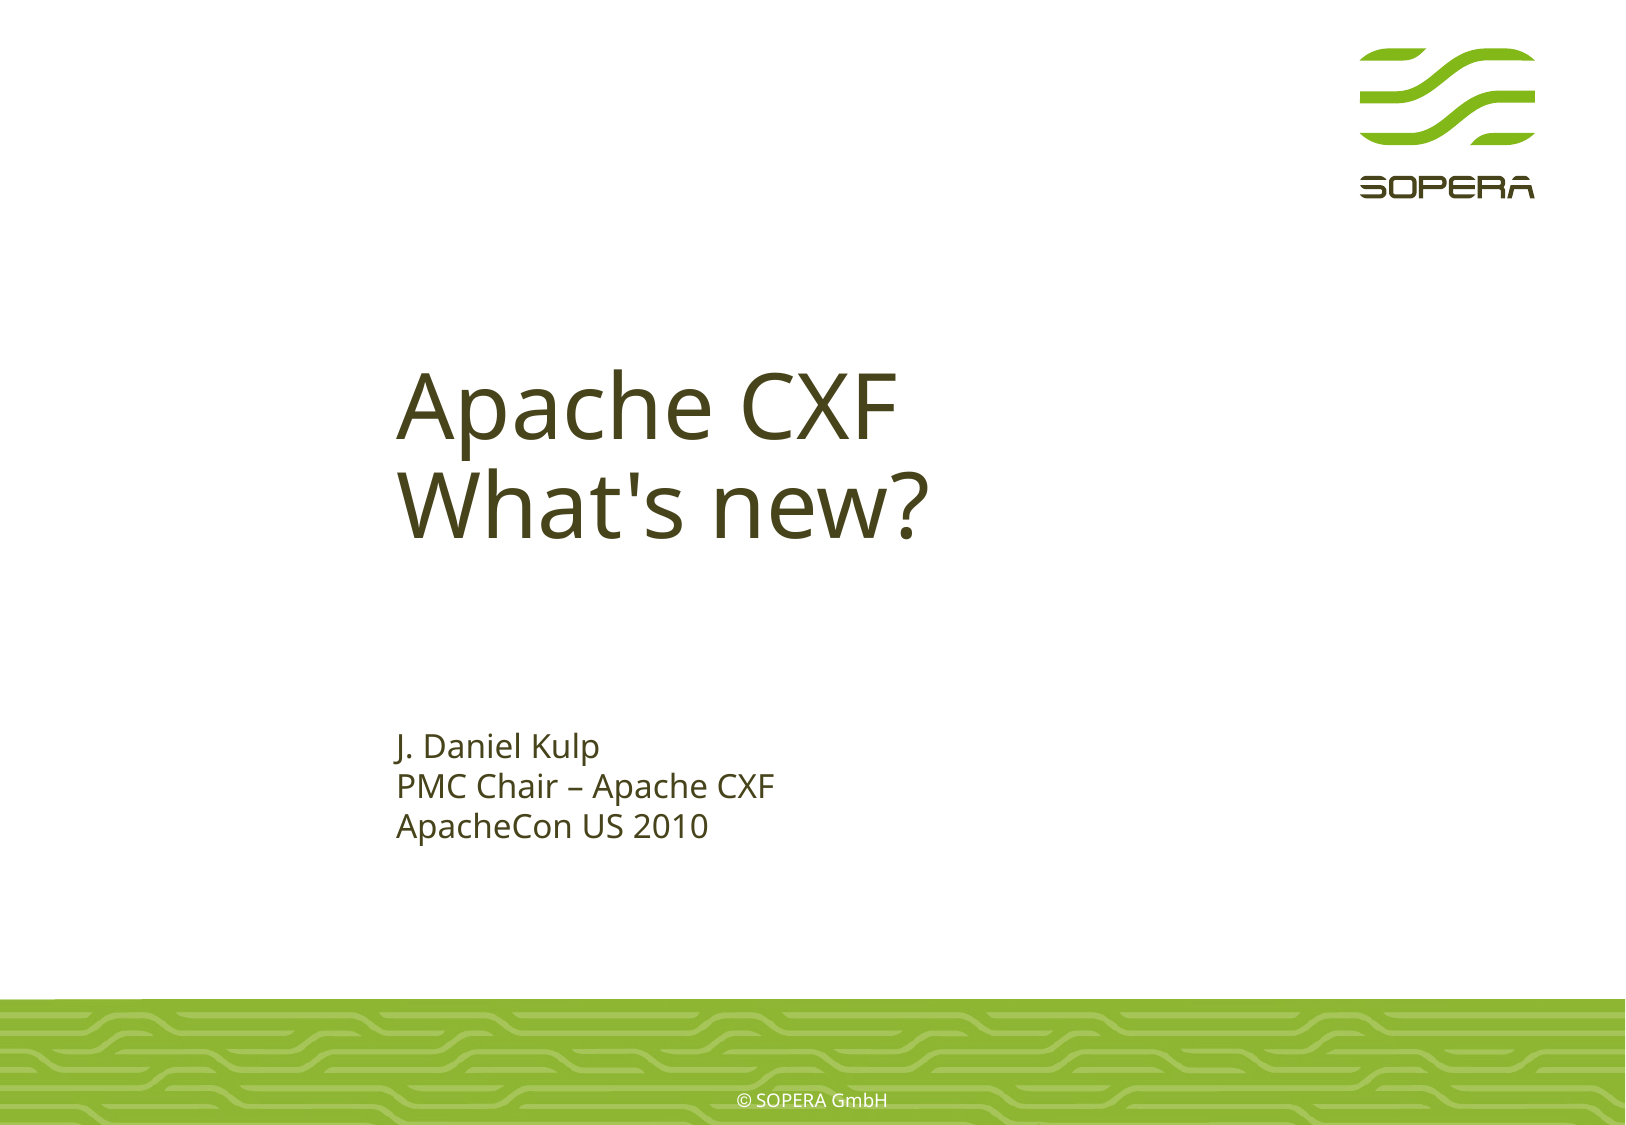

# Apache CXF What's new?
J. Daniel Kulp
PMC Chair – Apache CXF
ApacheCon US 2010